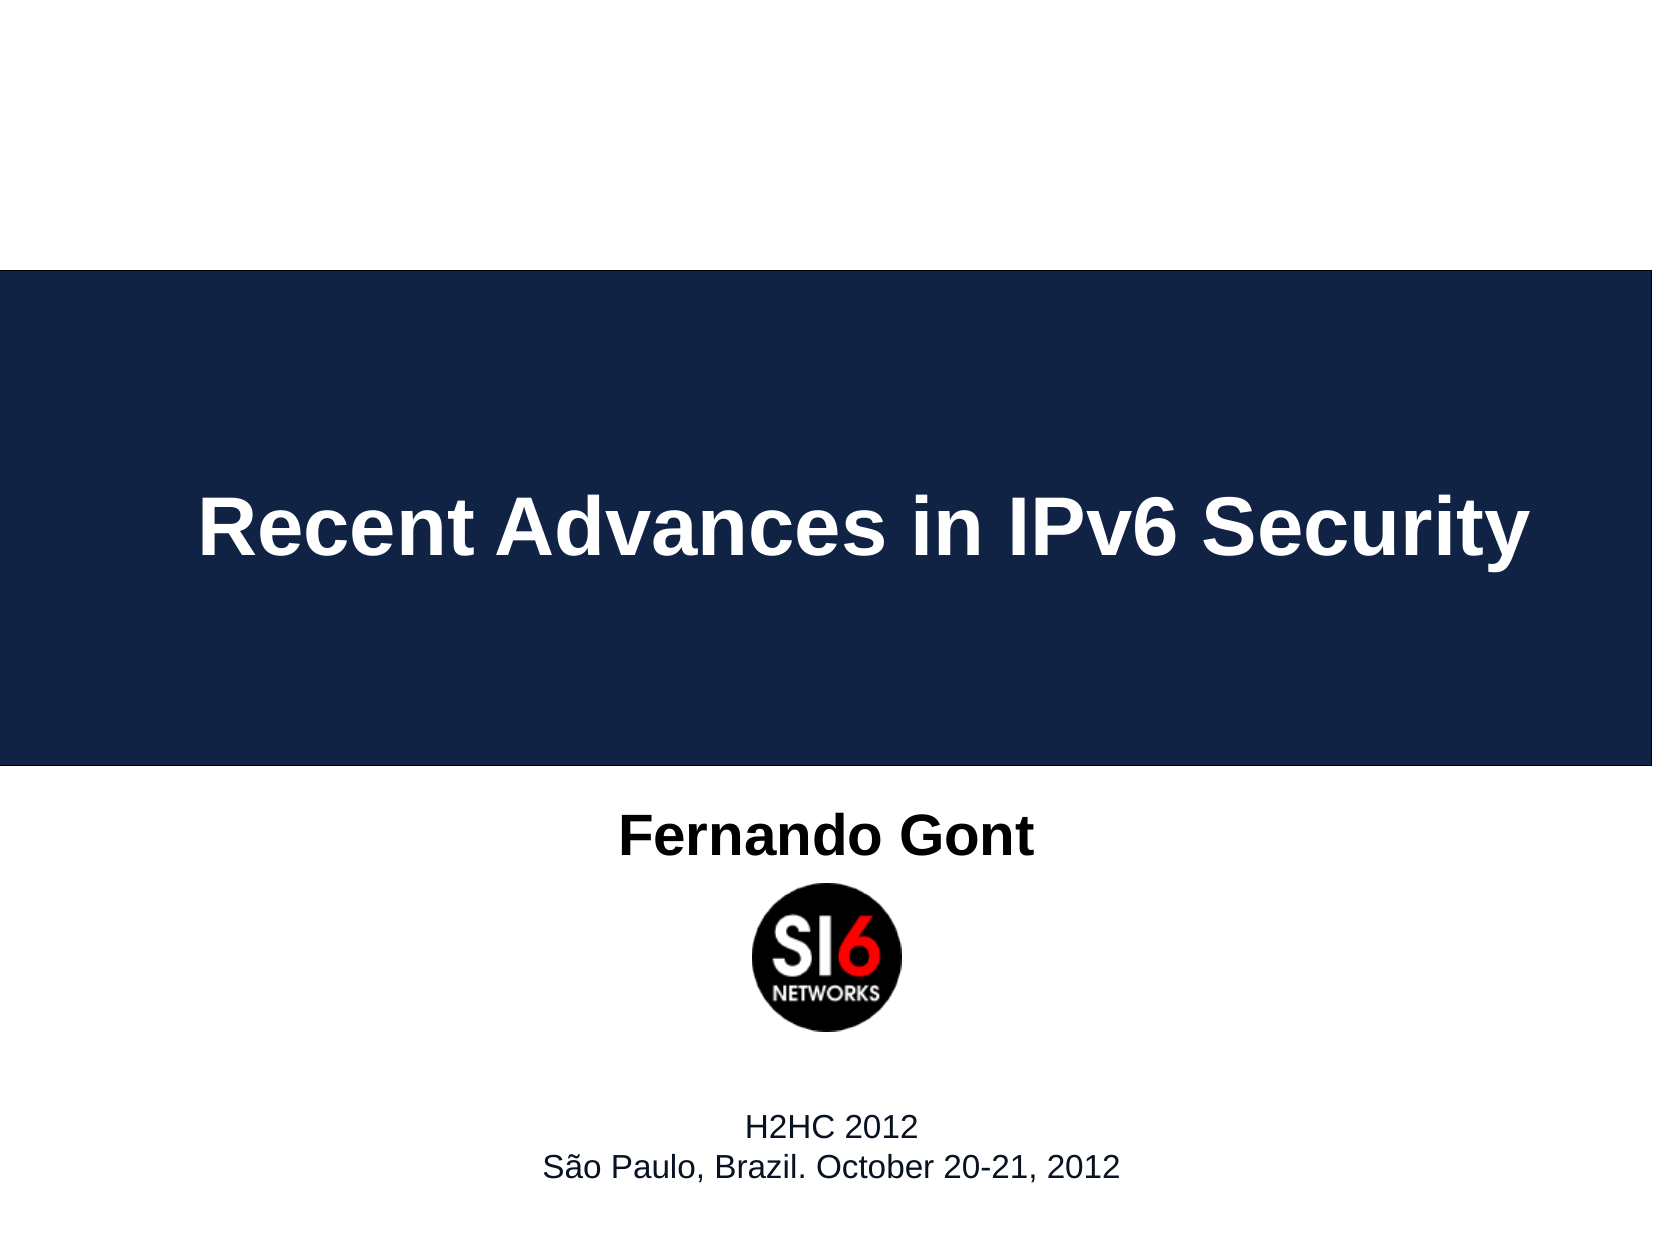

# Recent Advances in IPv6 Security
H2HC 2012
São Paulo, Brazil. October 20-21, 2012